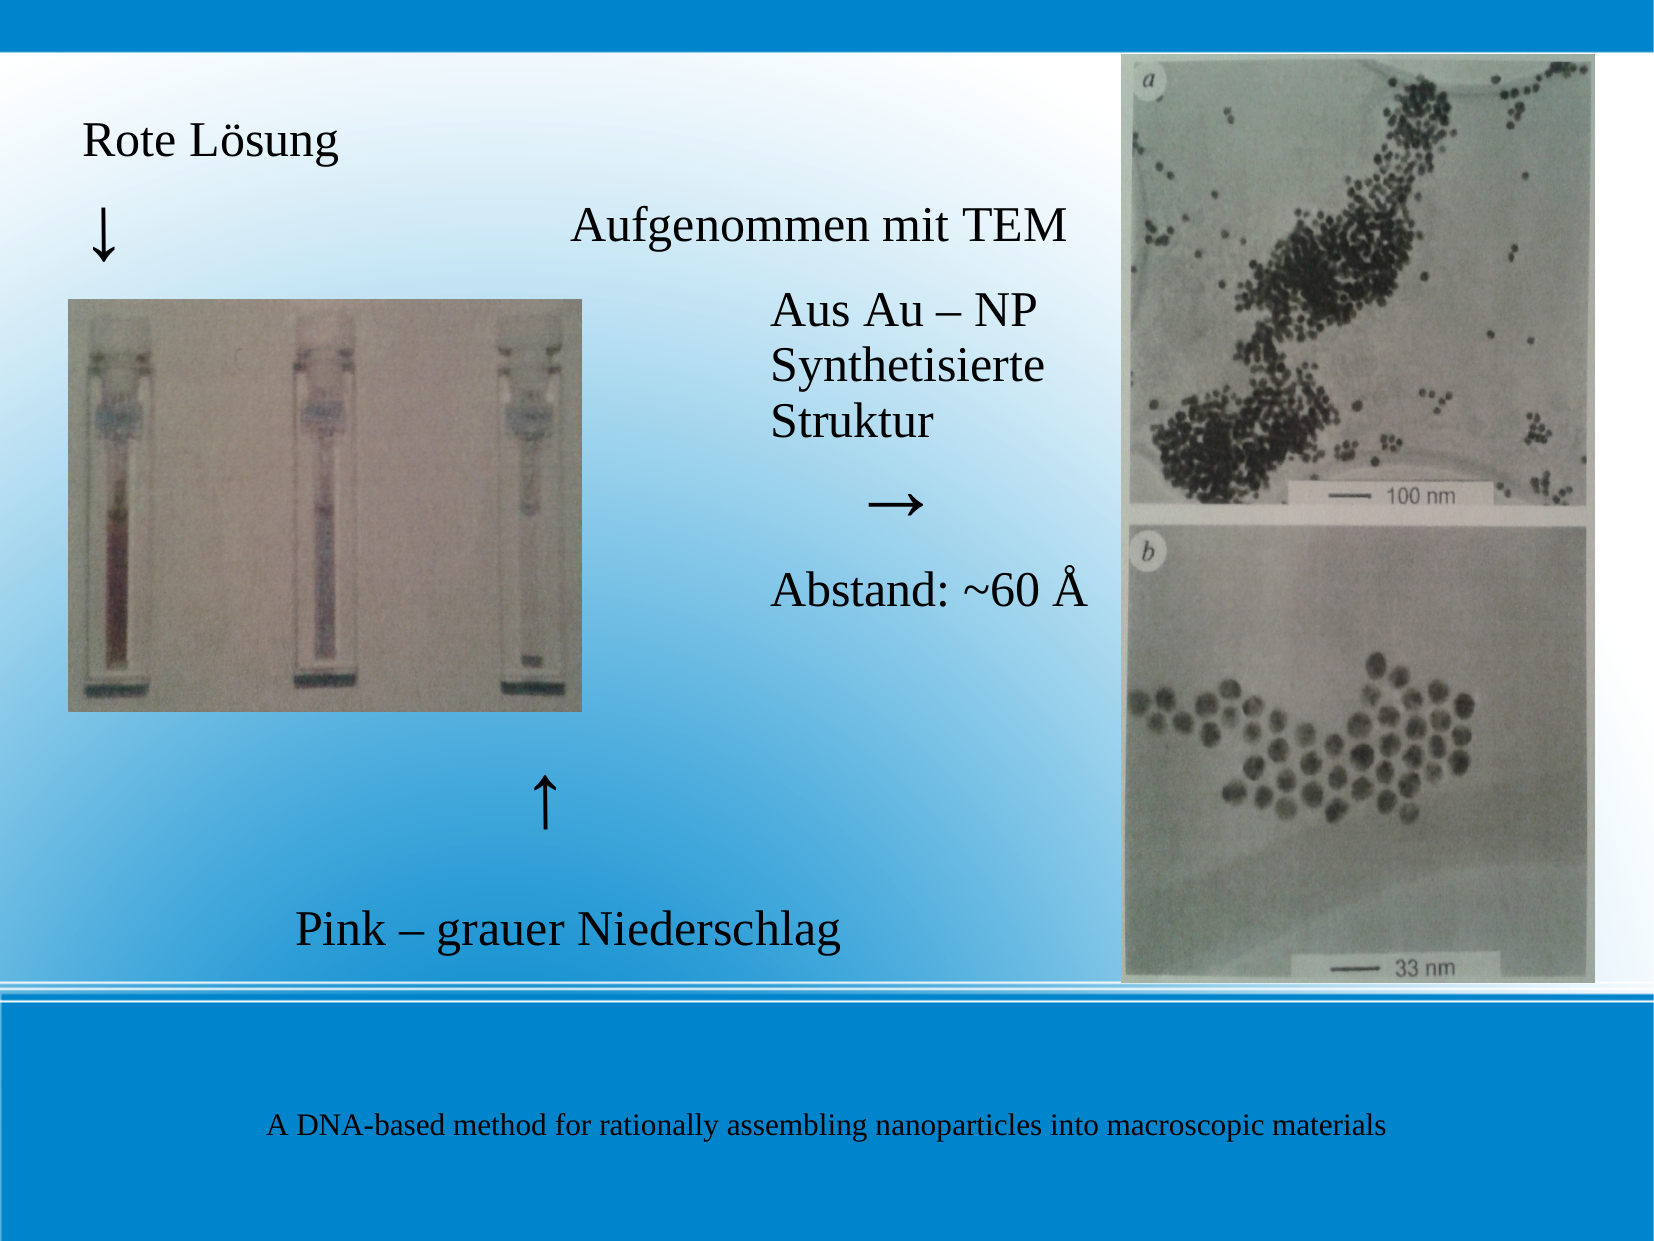

Rote Lösung
 Aufgenommen mit TEM
 Aus Au – NP Synthetisierte Struktur
 Abstand: ~60 Å
 Pink – grauer Niederschlag
# →
→
→
A DNA-based method for rationally assembling nanoparticles into macroscopic materials